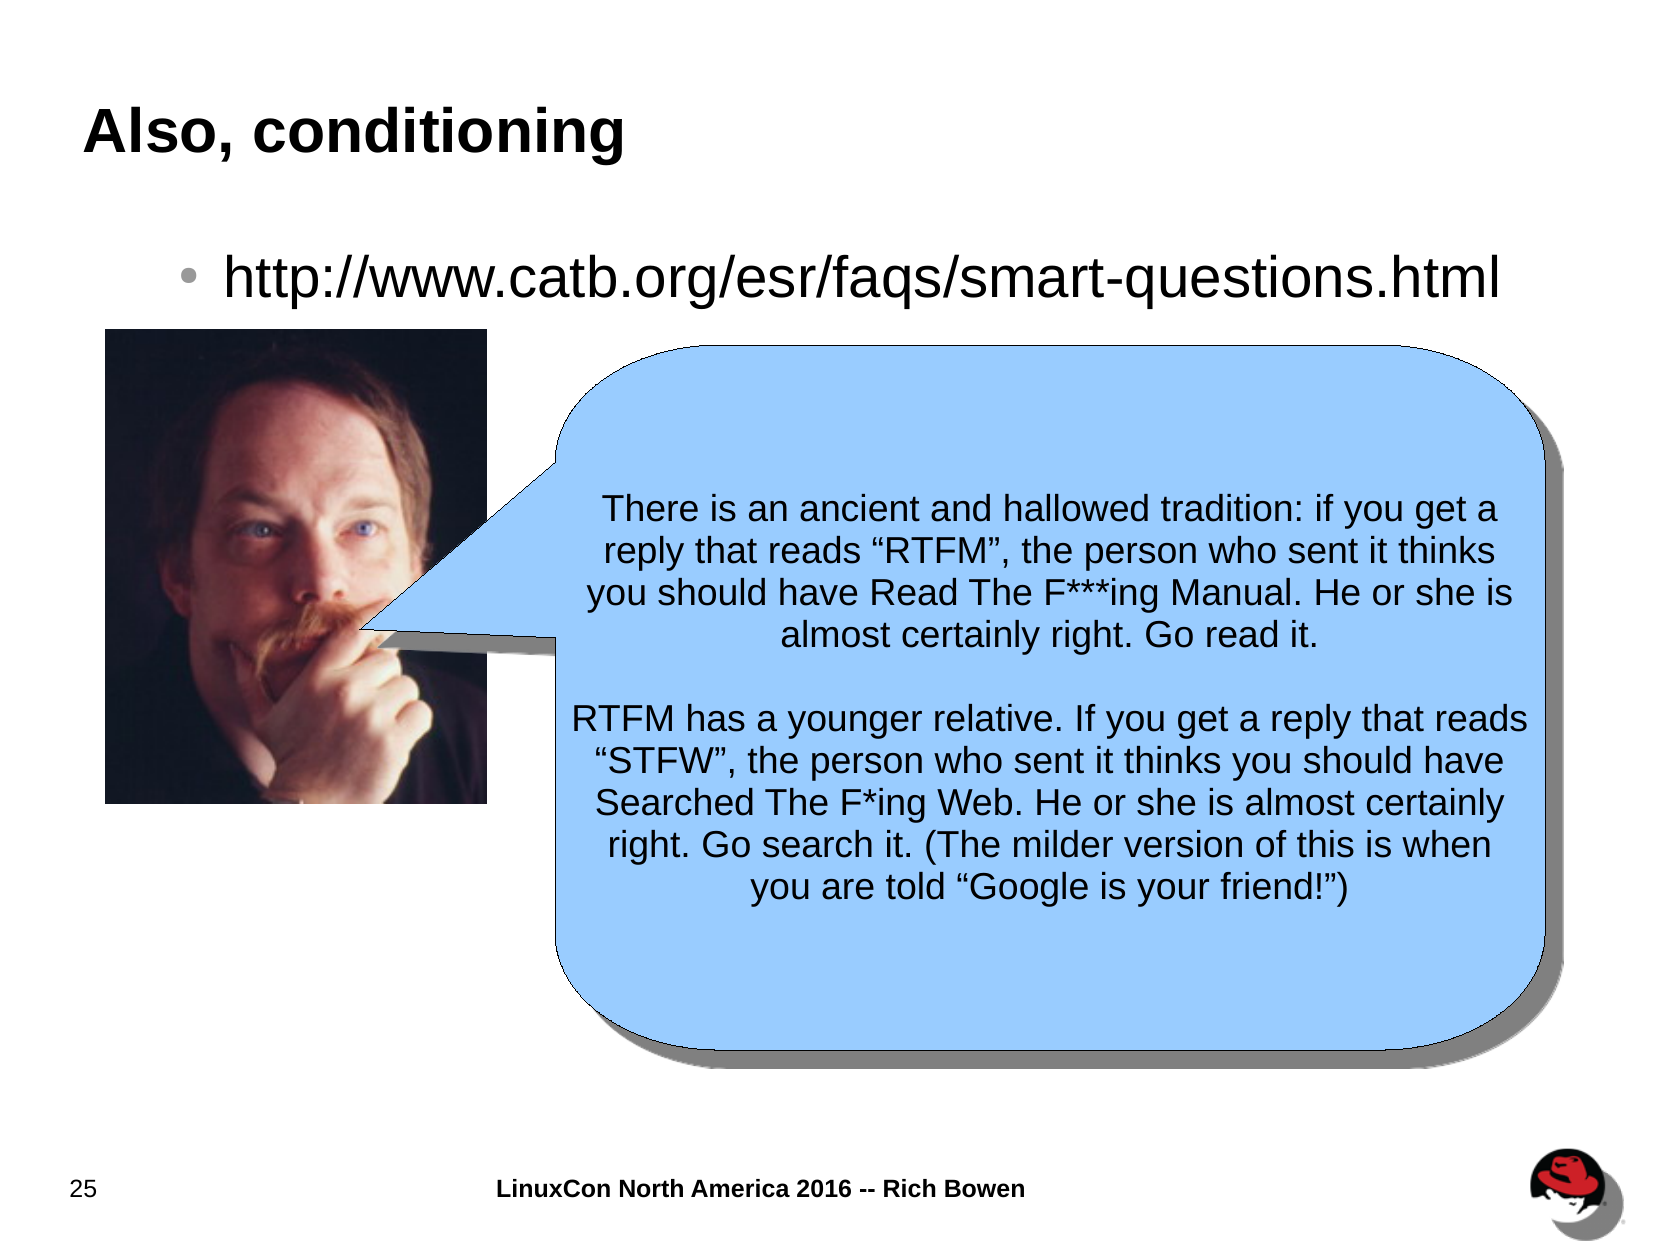

# Also, conditioning
http://www.catb.org/esr/faqs/smart-questions.html
There is an ancient and hallowed tradition: if you get a
reply that reads “RTFM”, the person who sent it thinks
you should have Read The F***ing Manual. He or she is
almost certainly right. Go read it.
RTFM has a younger relative. If you get a reply that reads
“STFW”, the person who sent it thinks you should have
Searched The F*ing Web. He or she is almost certainly
right. Go search it. (The milder version of this is when
you are told “Google is your friend!”)